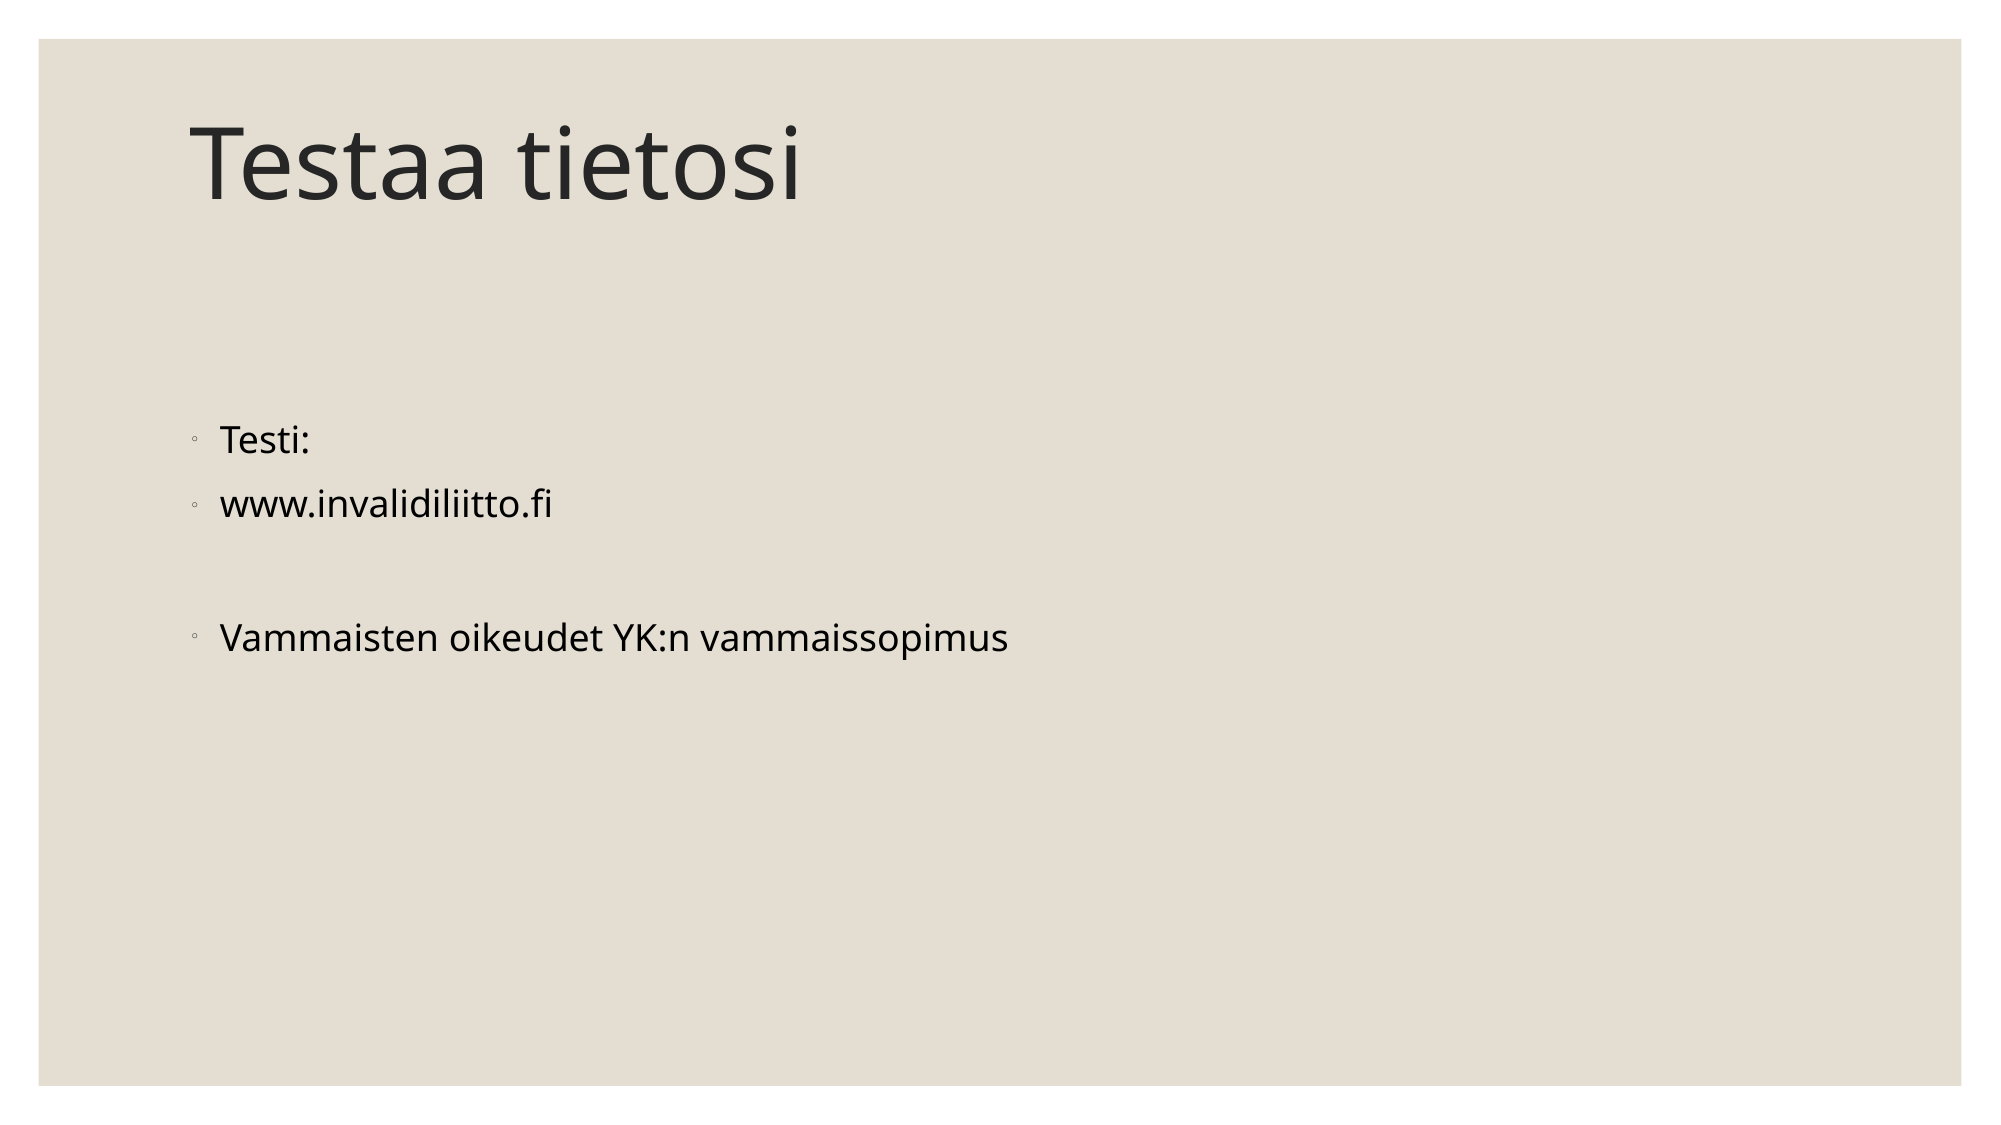

# Testaa tietosi
Testi:
www.invalidiliitto.fi
Vammaisten oikeudet YK:n vammaissopimus